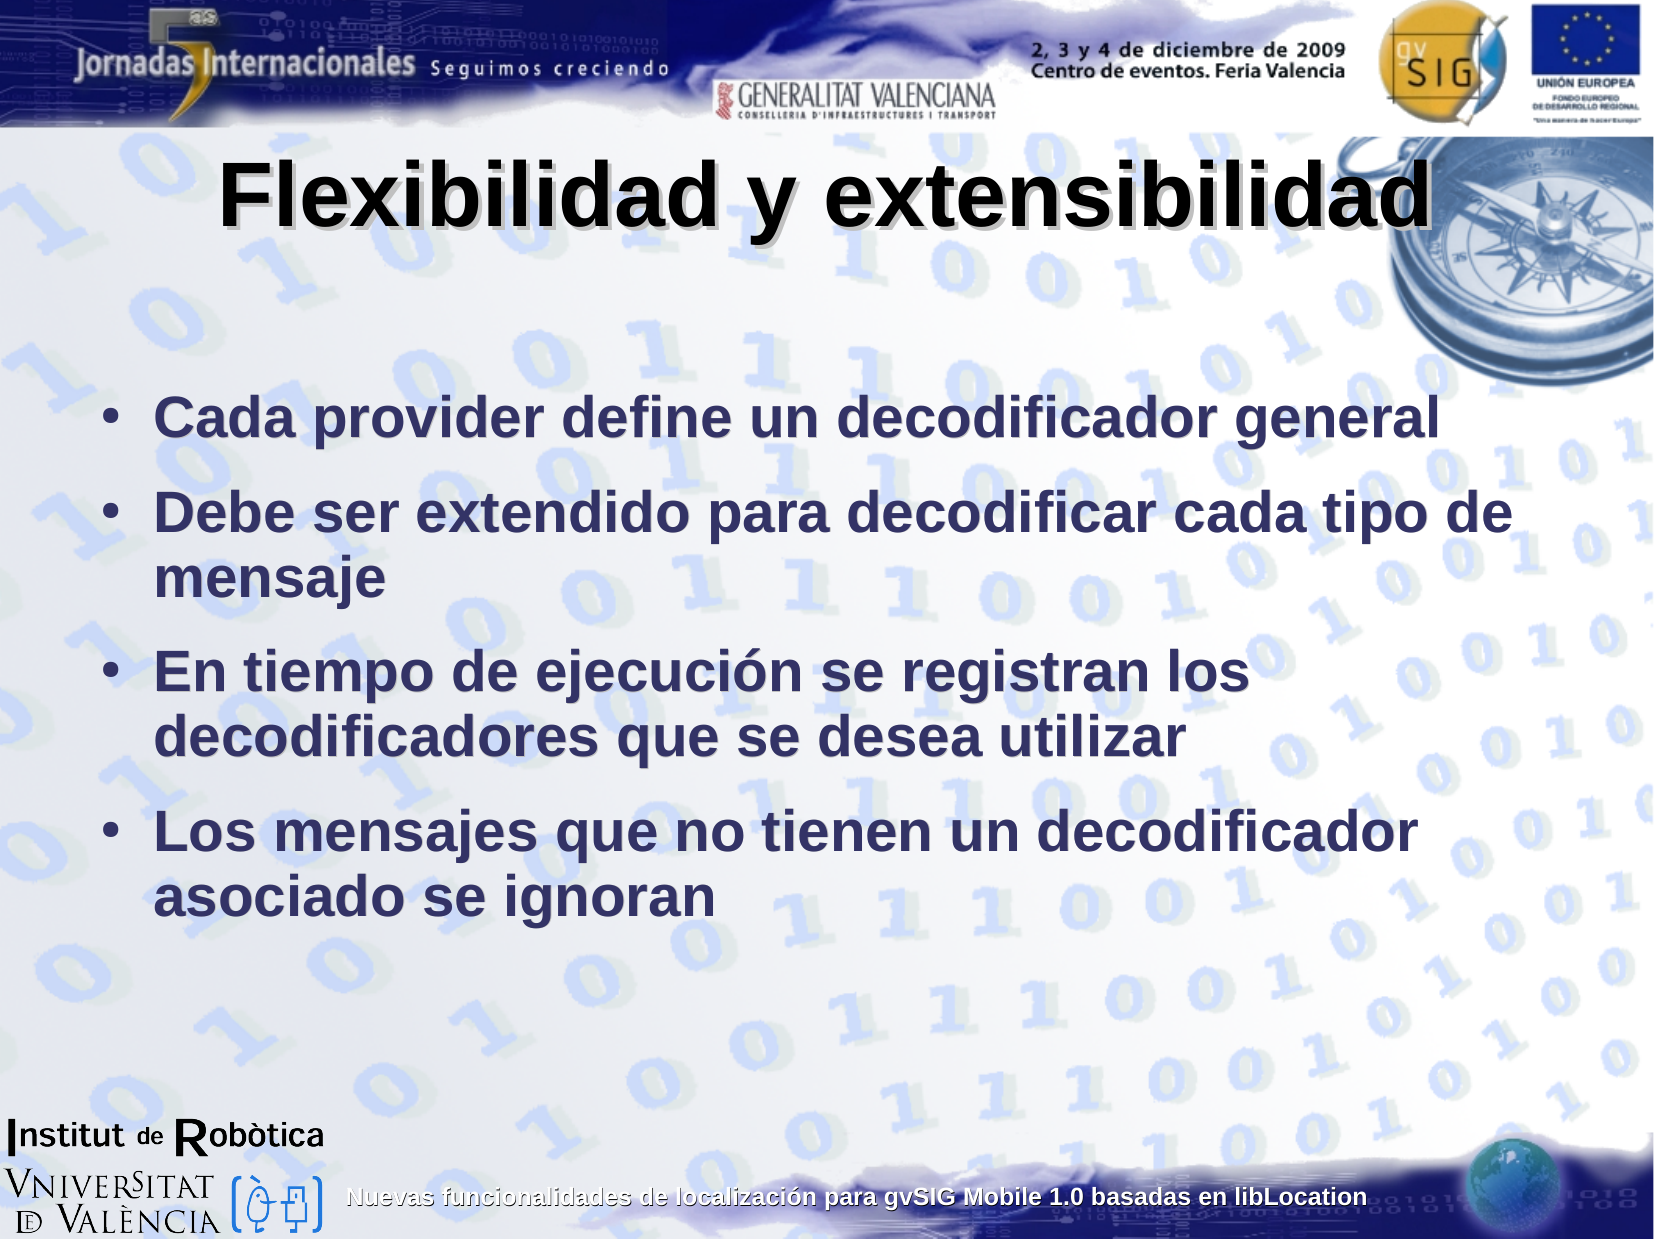

# Flexibilidad y extensibilidad
Cada provider define un decodificador general
Debe ser extendido para decodificar cada tipo de mensaje
En tiempo de ejecución se registran los decodificadores que se desea utilizar
Los mensajes que no tienen un decodificador asociado se ignoran